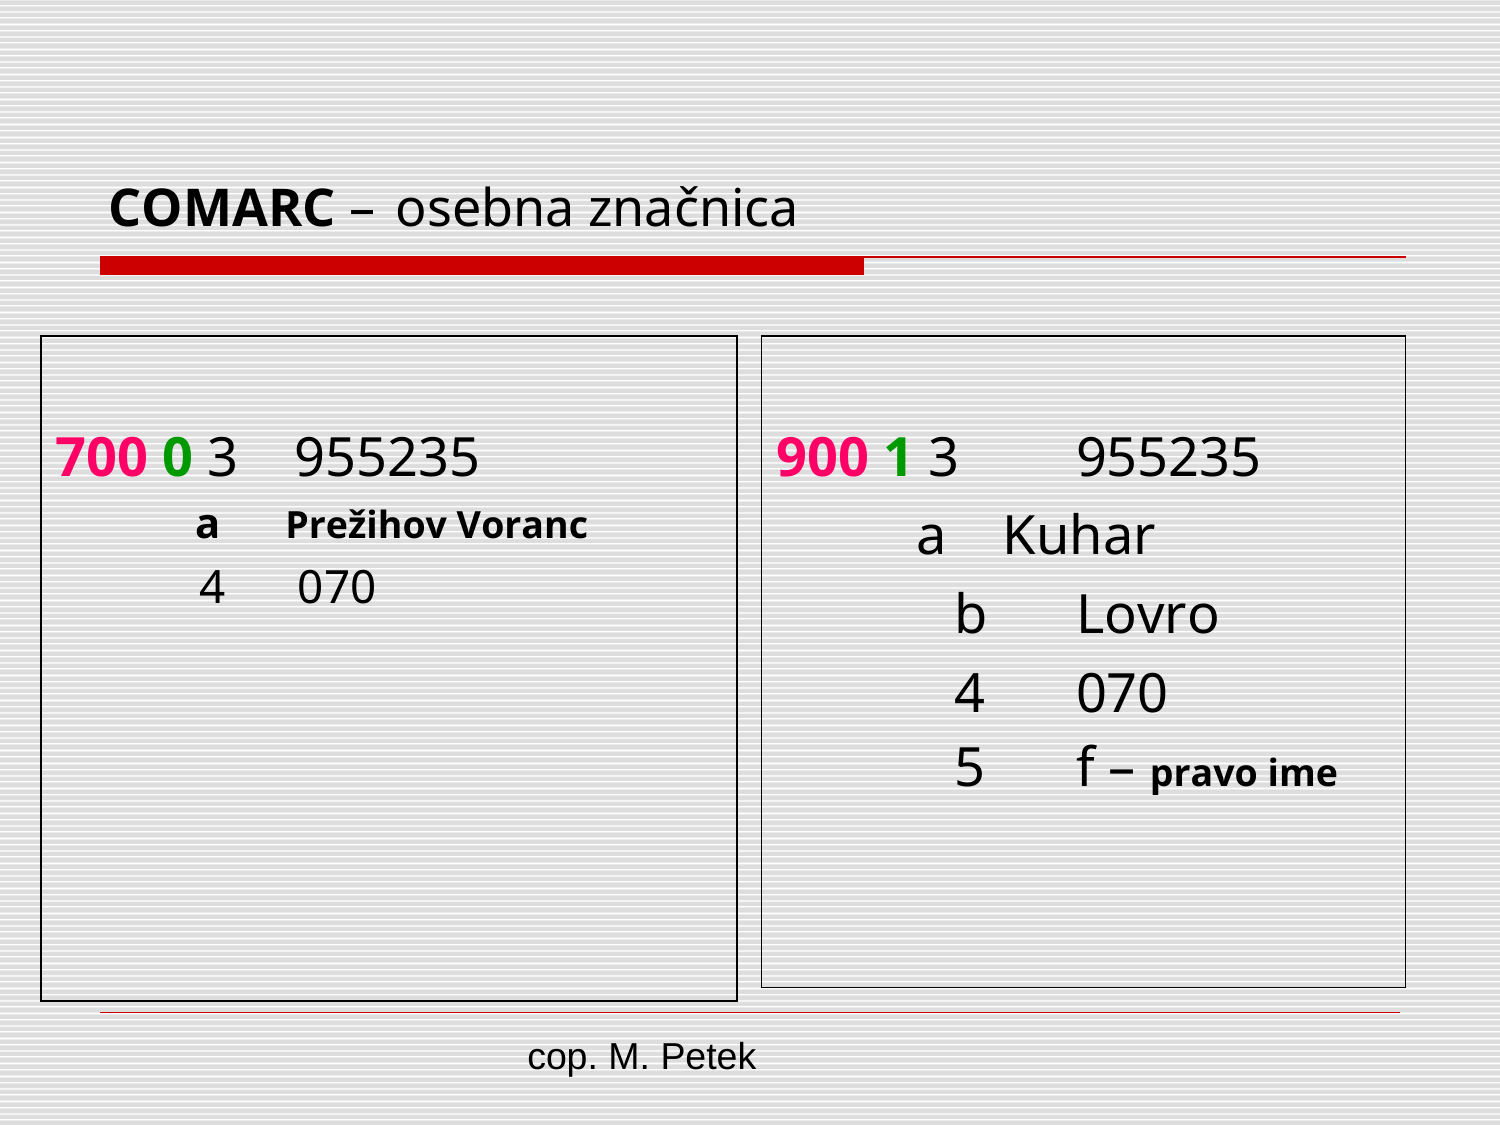

# COMARC – osebna značnica
700 0 3 955235
 a Prežihov Voranc
 4 070
900 1 3	955235
 a Kuhar
		 b	Lovro
		 4	070
		 5	f – pravo ime
cop. M. Petek